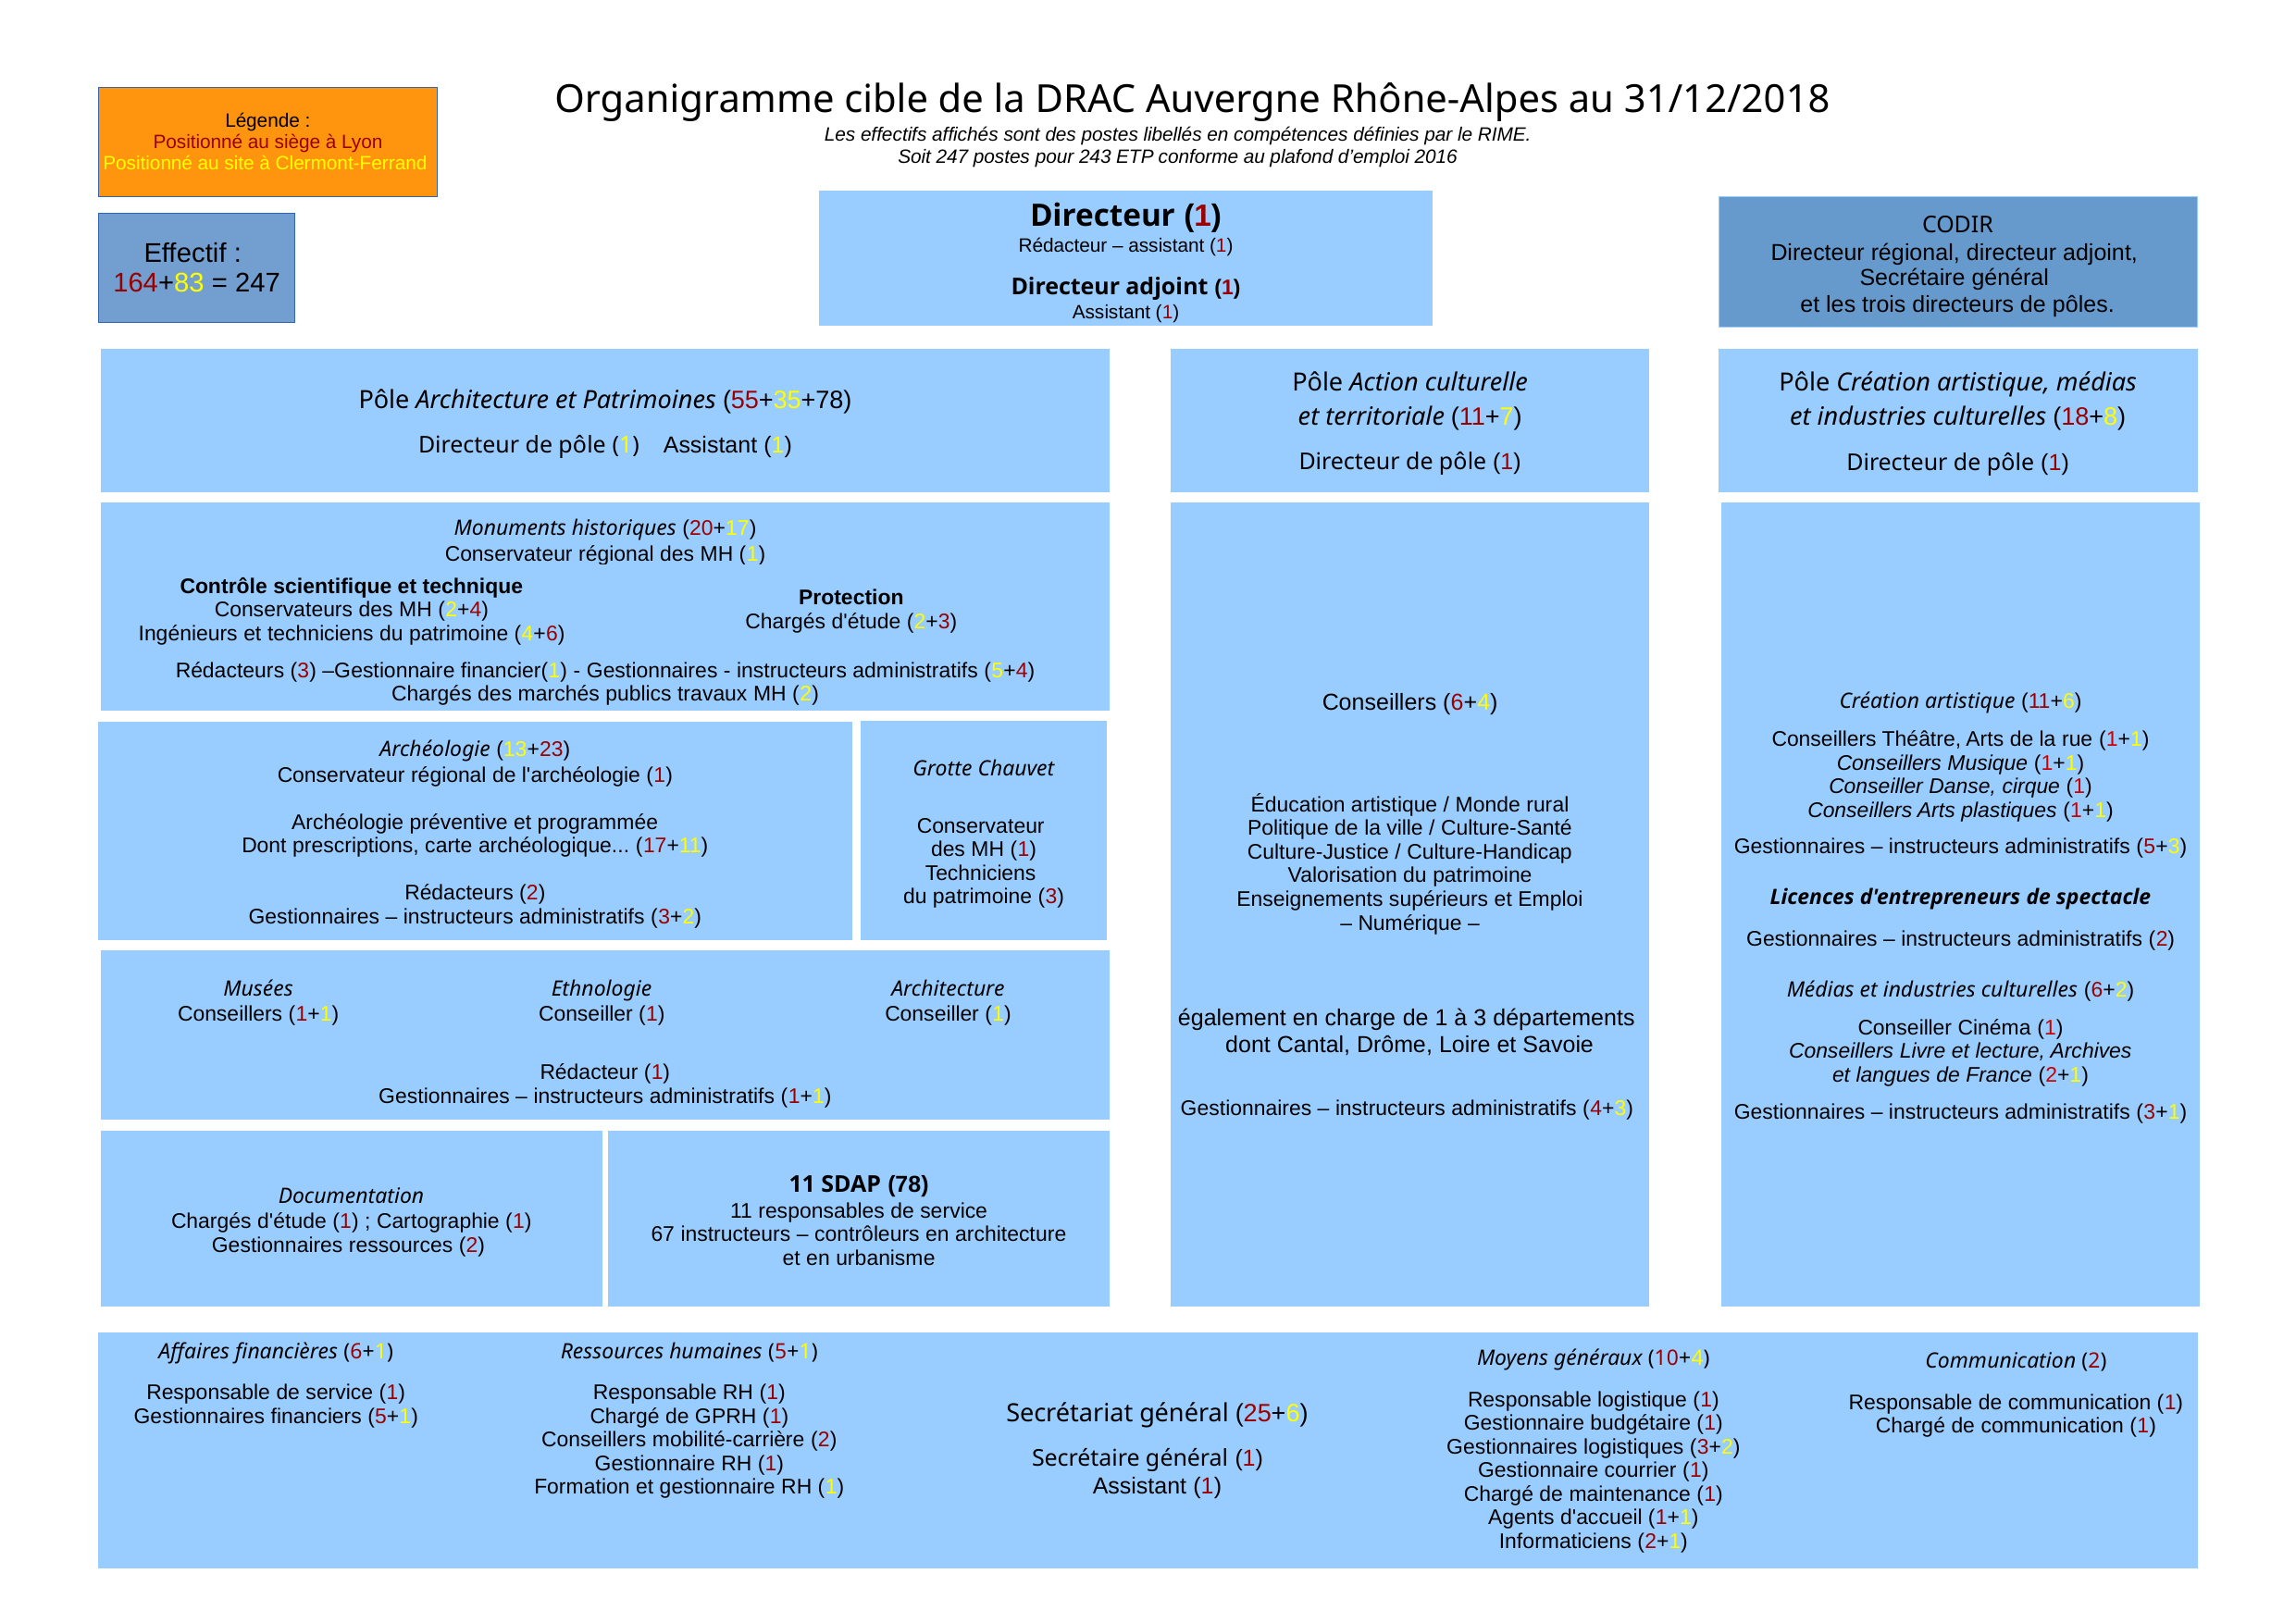

# Organigramme cible de la DRAC Auvergne Rhône-Alpes au 31/12/2018 Les effectifs affichés sont des postes libellés en compétences définies par le RIME. Soit 247 postes pour 243 ETP conforme au plafond d’emploi 2016
Légende :
Positionné au siège à Lyon
Positionné au site à Clermont-Ferrand
Directeur (1)
Rédacteur – assistant (1)
Directeur adjoint (1)
Assistant (1)
CODIR
Directeur régional, directeur adjoint,
Secrétaire général
et les trois directeurs de pôles.
Effectif :
164+83 = 247
Pôle Action culturelle
et territoriale (11+7)
Directeur de pôle (1)
Pôle Architecture et Patrimoines (55+35+78)
Directeur de pôle (1) Assistant (1)
Pôle Création artistique, médias
et industries culturelles (18+8)
Directeur de pôle (1)
Monuments historiques (20+17)
Conservateur régional des MH (1)
Contrôle scientifique et technique
Conservateurs des MH (2+4)
Ingénieurs et techniciens du patrimoine (4+6)
Protection
Chargés d'étude (2+3)
Rédacteurs (3) –Gestionnaire financier(1) - Gestionnaires - instructeurs administratifs (5+4)
Chargés des marchés publics travaux MH (2)
Conseillers (6+4)
Éducation artistique / Monde rural
Politique de la ville / Culture-Santé
Culture-Justice / Culture-Handicap
Valorisation du patrimoine
Enseignements supérieurs et Emploi
– Numérique –
également en charge de 1 à 3 départements
dont Cantal, Drôme, Loire et Savoie
Gestionnaires – instructeurs administratifs (4+3)
Création artistique (11+6)
Conseillers Théâtre, Arts de la rue (1+1)
Conseillers Musique (1+1)
Conseiller Danse, cirque (1)
Conseillers Arts plastiques (1+1)
Gestionnaires – instructeurs administratifs (5+3)
Licences d'entrepreneurs de spectacle
Gestionnaires – instructeurs administratifs (2)
Médias et industries culturelles (6+2)
Conseiller Cinéma (1)
Conseillers Livre et lecture, Archives
et langues de France (2+1)
Gestionnaires – instructeurs administratifs (3+1)
Grotte Chauvet
Conservateur
des MH (1)
Techniciens
du patrimoine (3)
Archéologie (13+23)
Conservateur régional de l'archéologie (1)
Archéologie préventive et programmée
Dont prescriptions, carte archéologique... (17+11)
Rédacteurs (2)
Gestionnaires – instructeurs administratifs (3+2)
Ethnologie
Conseiller (1)
Architecture
Conseiller (1)
Musées
Conseillers (1+1)
Rédacteur (1)
Gestionnaires – instructeurs administratifs (1+1)
Documentation
Chargés d'étude (1) ; Cartographie (1)
Gestionnaires ressources (2)
11 SDAP (78)
11 responsables de service
67 instructeurs – contrôleurs en architecture
et en urbanisme
Moyens généraux (10+4)
Responsable logistique (1)
Gestionnaire budgétaire (1)
Gestionnaires logistiques (3+2)
Gestionnaire courrier (1)
Chargé de maintenance (1)
Agents d'accueil (1+1)
Informaticiens (2+1)
Affaires financières (6+1)
Responsable de service (1)
Gestionnaires financiers (5+1)
Ressources humaines (5+1)
Responsable RH (1)
Chargé de GPRH (1)
Conseillers mobilité-carrière (2)
Gestionnaire RH (1)
Formation et gestionnaire RH (1)
Communication (2)
Responsable de communication (1)
Chargé de communication (1)
Secrétariat général (25+6)
Secrétaire général (1)
Assistant (1)